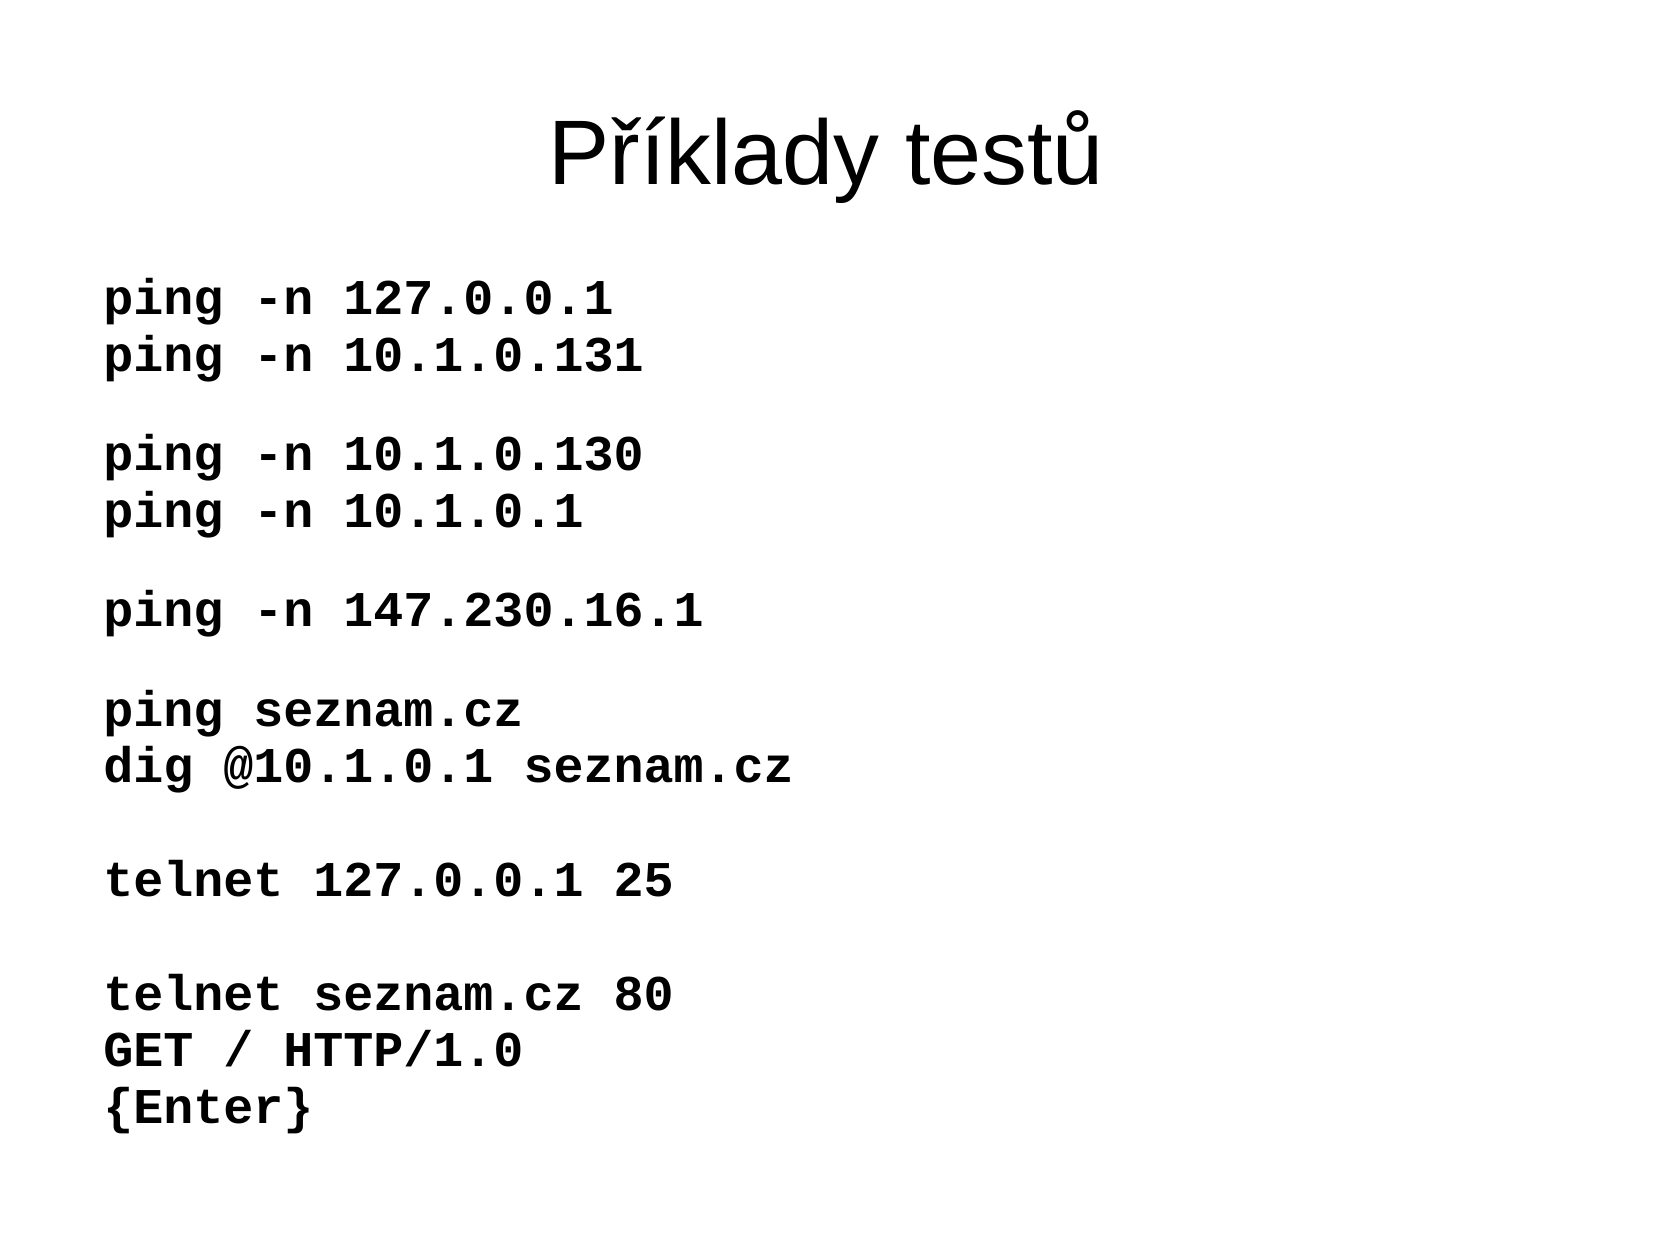

# Příklady testů
ping -n 127.0.0.1
ping -n 10.1.0.131
ping -n 10.1.0.130
ping -n 10.1.0.1
ping -n 147.230.16.1
ping seznam.cz
dig @10.1.0.1 seznam.cz
telnet 127.0.0.1 25
telnet seznam.cz 80
GET / HTTP/1.0
{Enter}